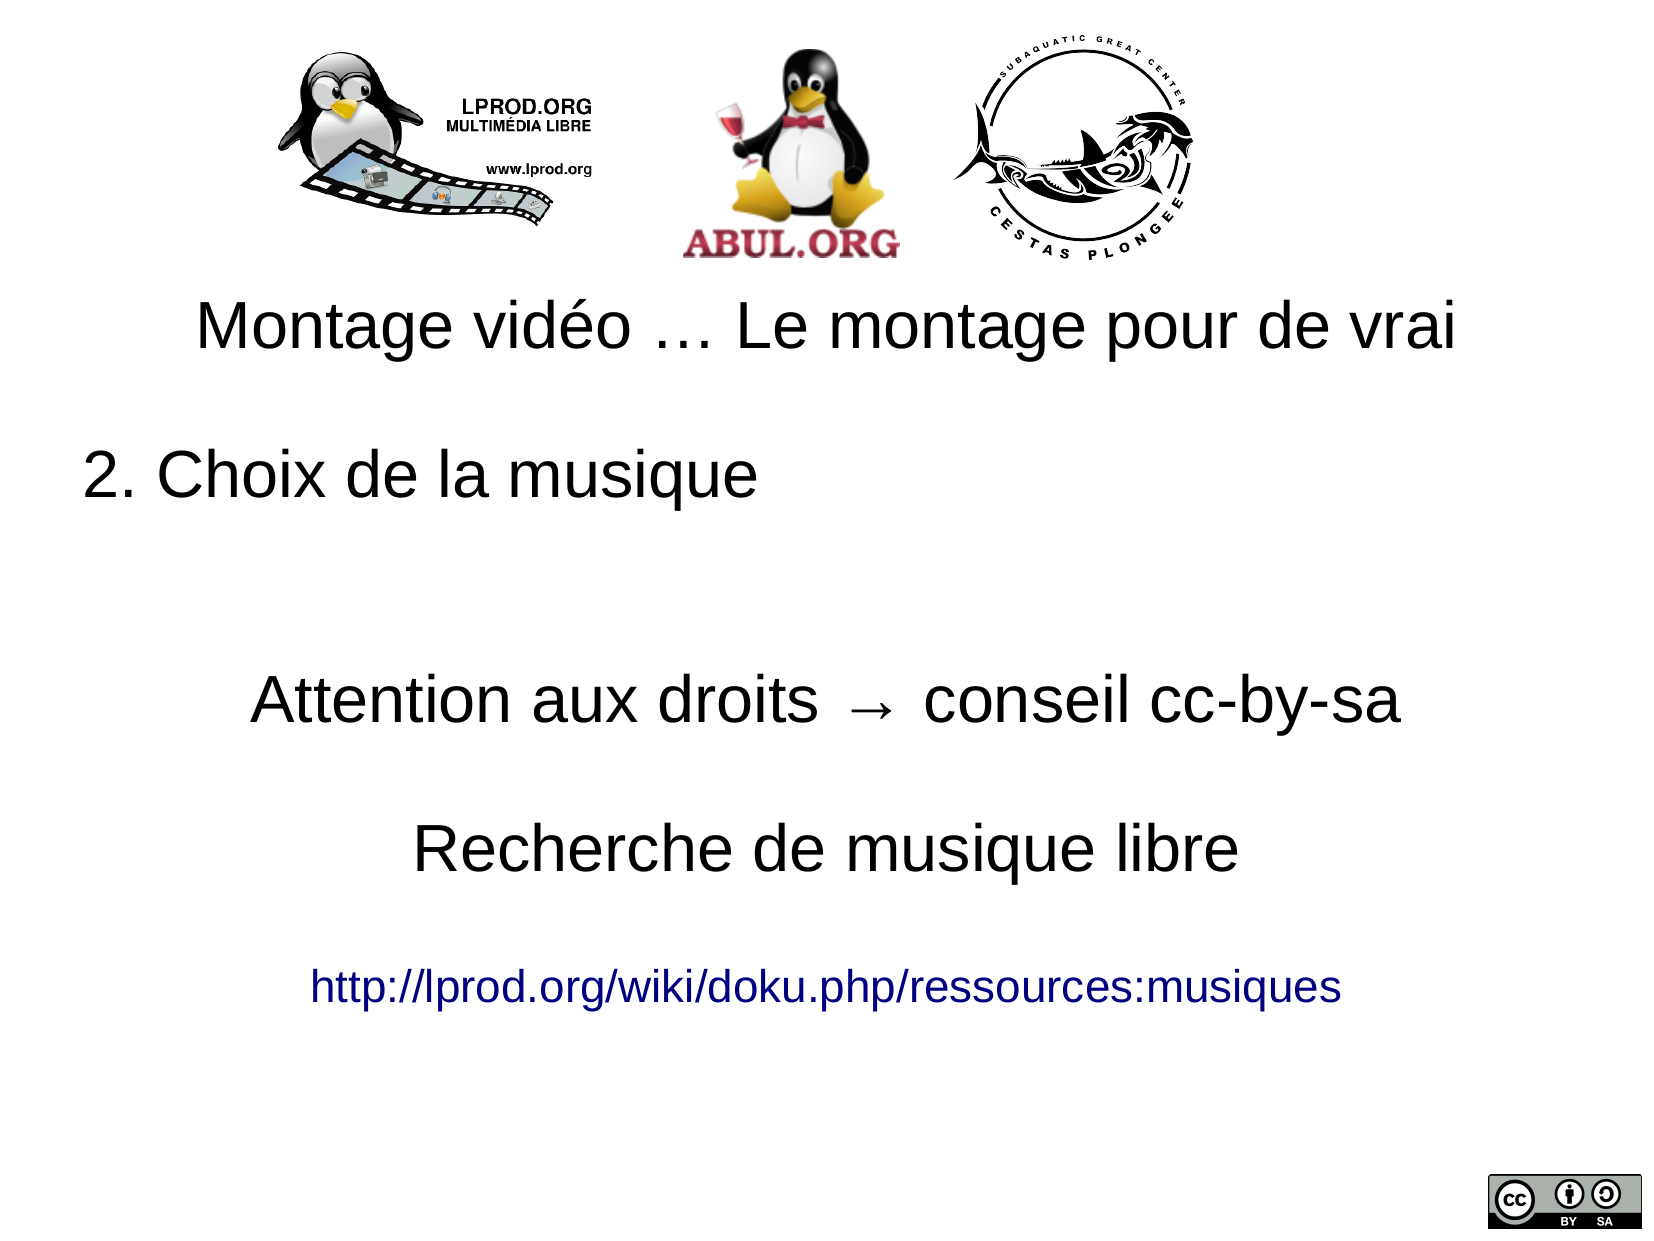

# Montage vidéo … Le montage pour de vrai
2. Choix de la musique
Attention aux droits → conseil cc-by-sa
Recherche de musique libre
http://lprod.org/wiki/doku.php/ressources:musiques